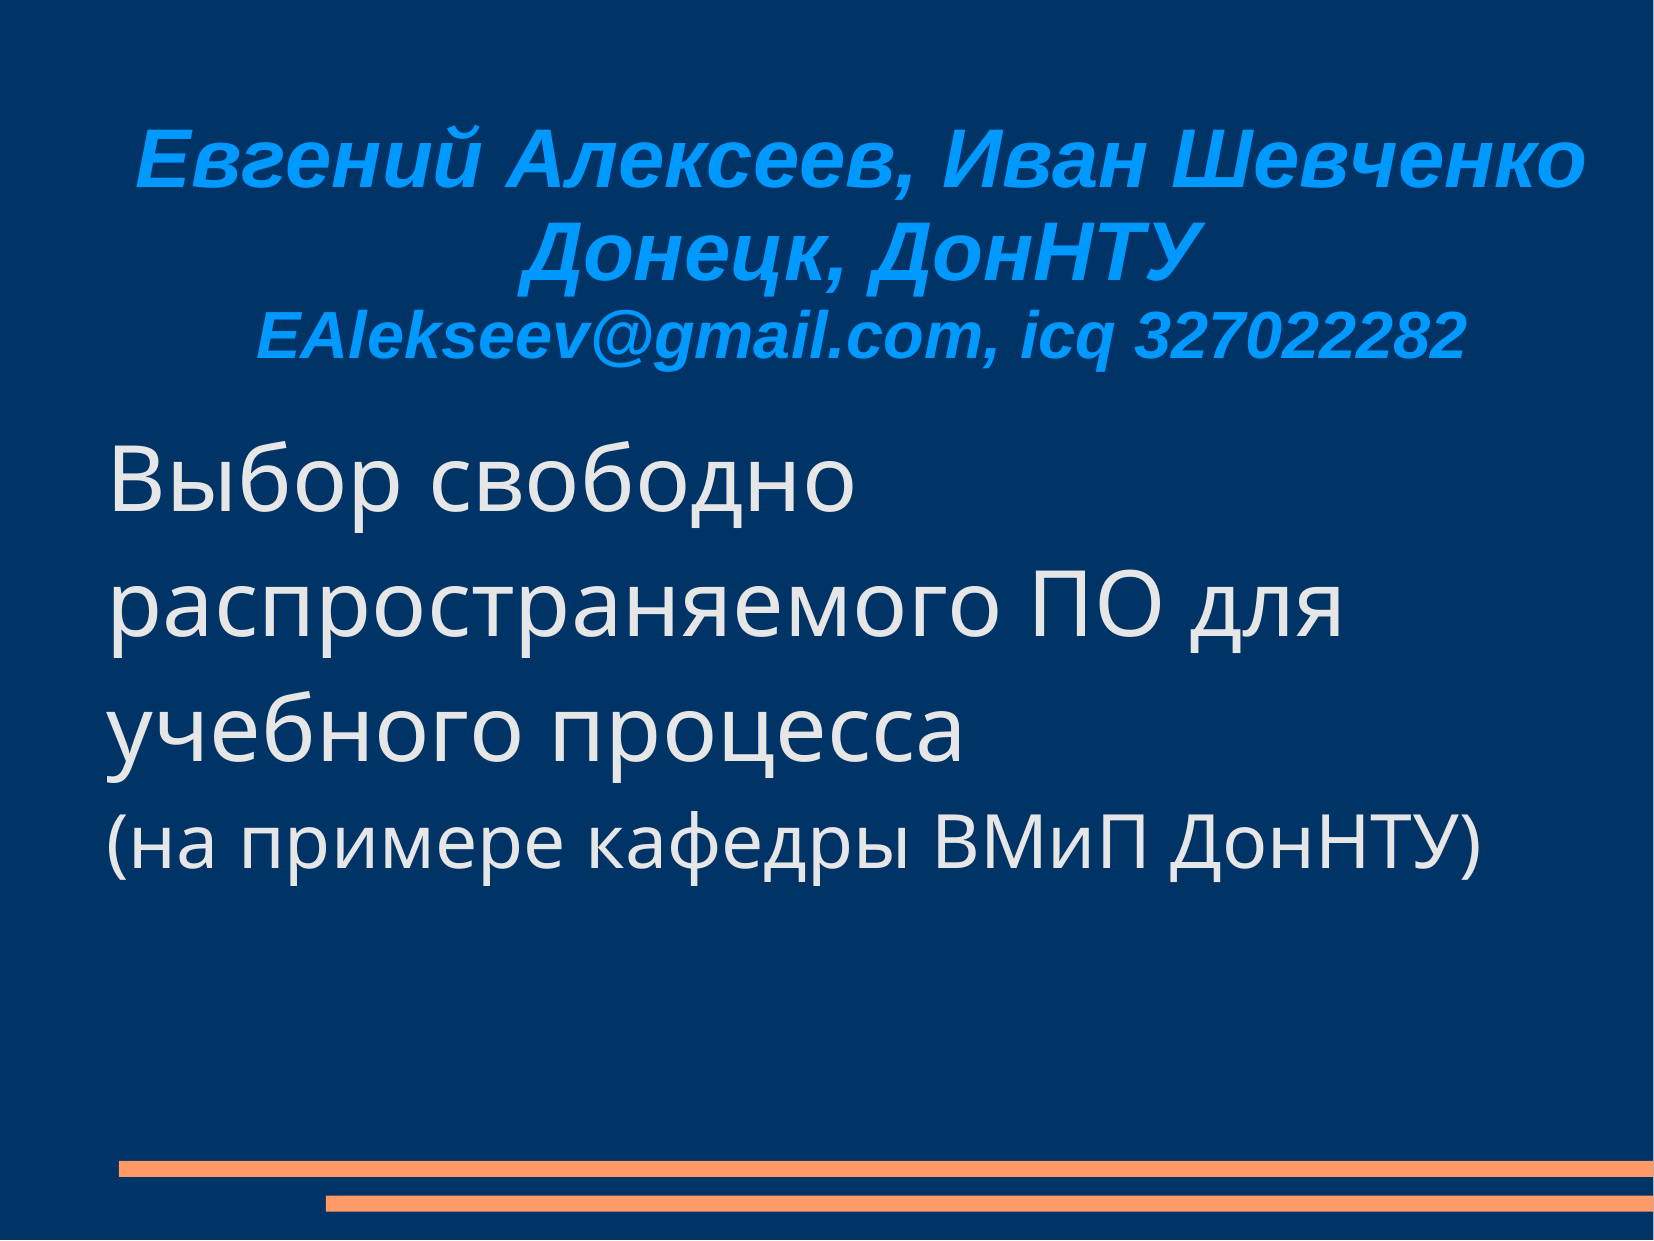

# Евгений Алексеев, Иван Шевченко Донецк, ДонНТУ EAlekseev@gmail.com, icq 327022282
Выбор свободно распространяемого ПО для учебного процесса
(на примере кафедры ВМиП ДонНТУ)